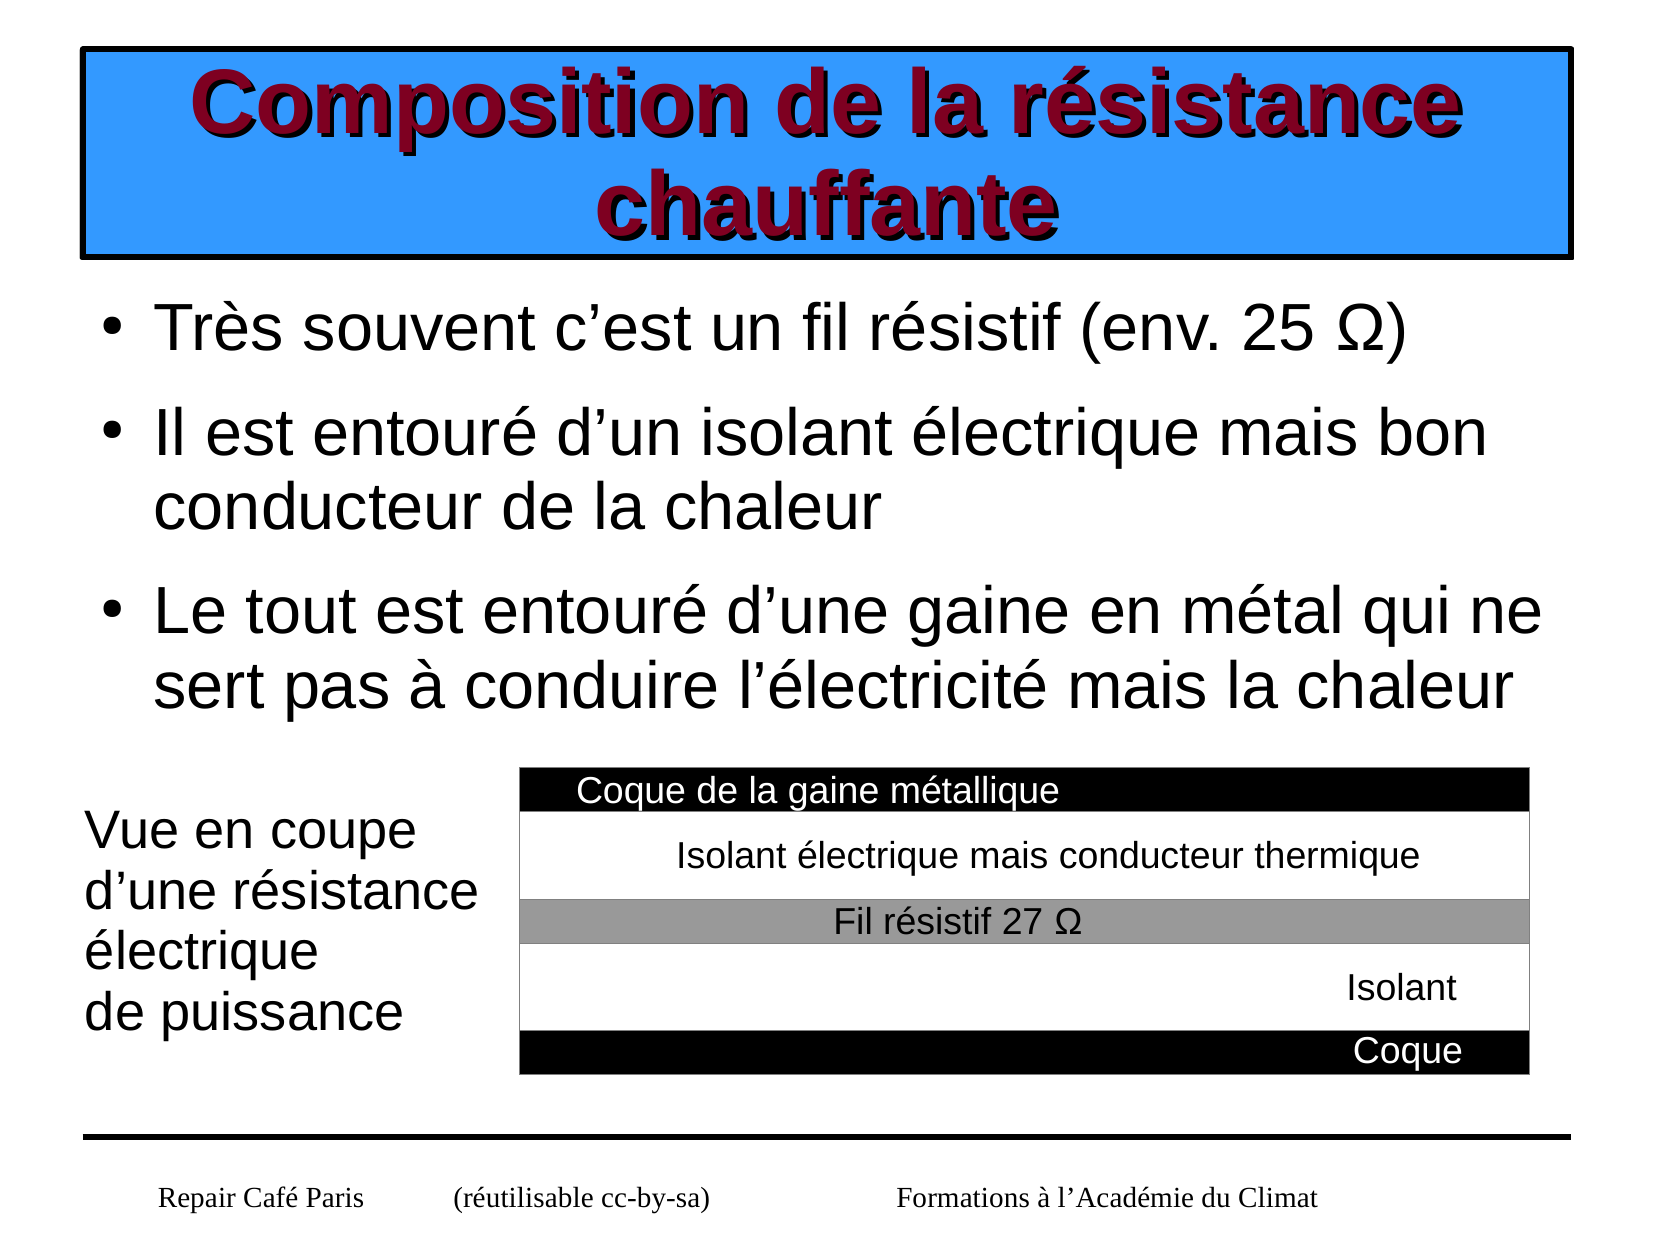

# Composition de la résistance chauffante
Très souvent c’est un fil résistif (env. 25 Ω)
Il est entouré d’un isolant électrique mais bon conducteur de la chaleur
Le tout est entouré d’une gaine en métal qui ne sert pas à conduire l’électricité mais la chaleur
Coque de la gaine métallique
Vue en coupe
d’une résistance
électrique
de puissance
Isolant électrique mais conducteur thermique
Fil résistif 27 Ω
Isolant
Coque